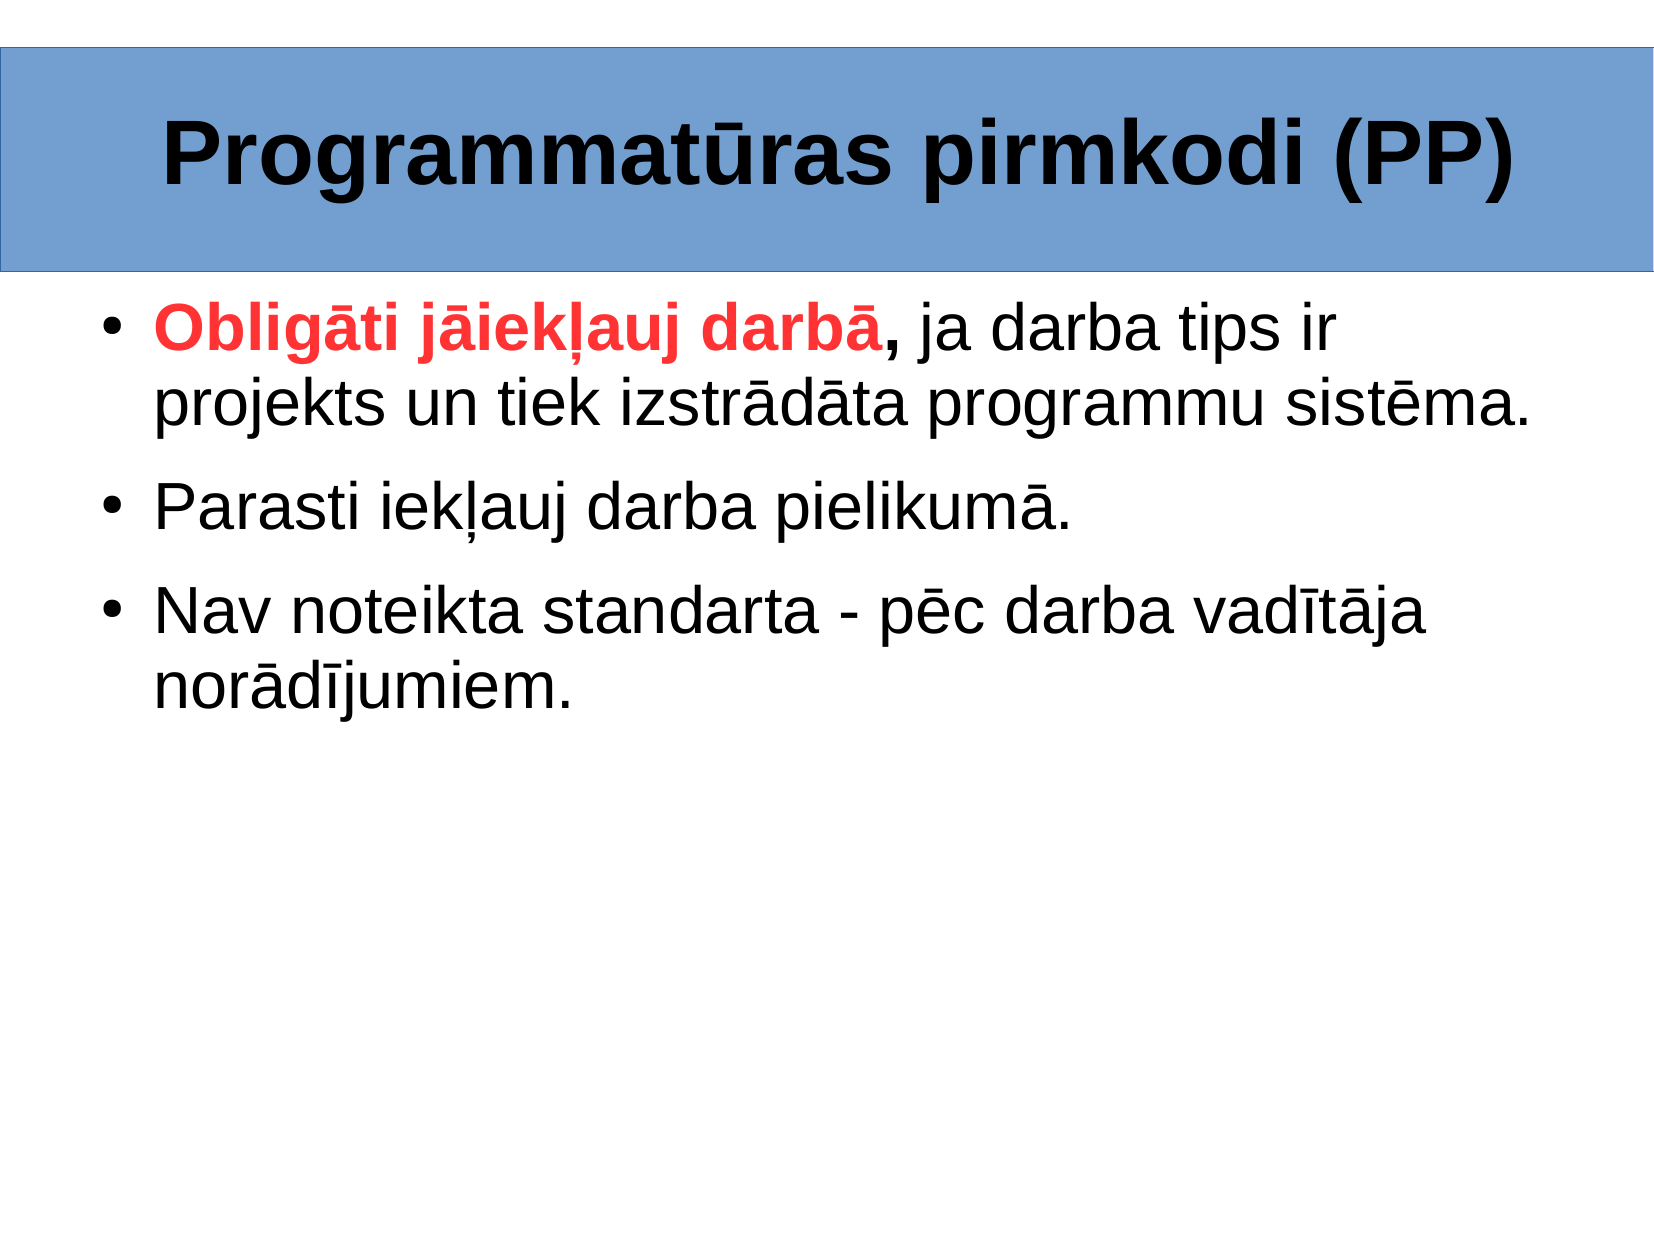

# Programmatūras pirmkodi (PP)
Obligāti jāiekļauj darbā, ja darba tips ir projekts un tiek izstrādāta programmu sistēma.
Parasti iekļauj darba pielikumā.
Nav noteikta standarta - pēc darba vadītāja norādījumiem.